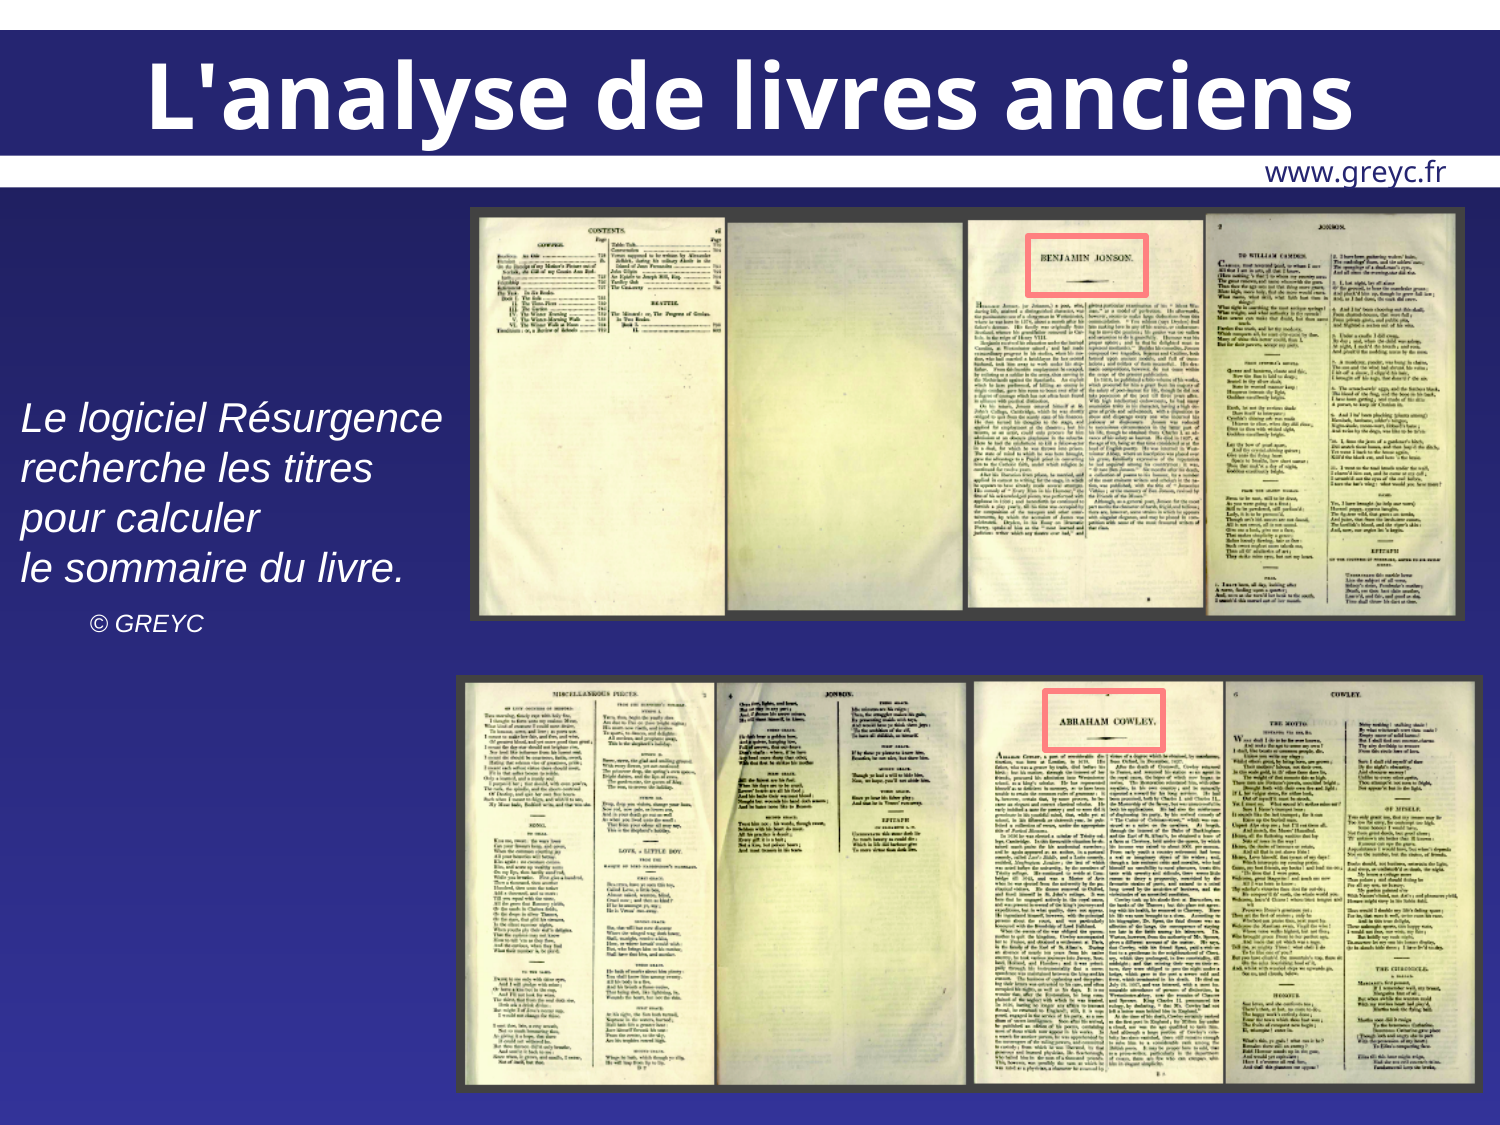

L'analyse de livres anciens
www.greyc.fr
Le logiciel Résurgence recherche les titres pour calculer
le sommaire du livre. © GREYC